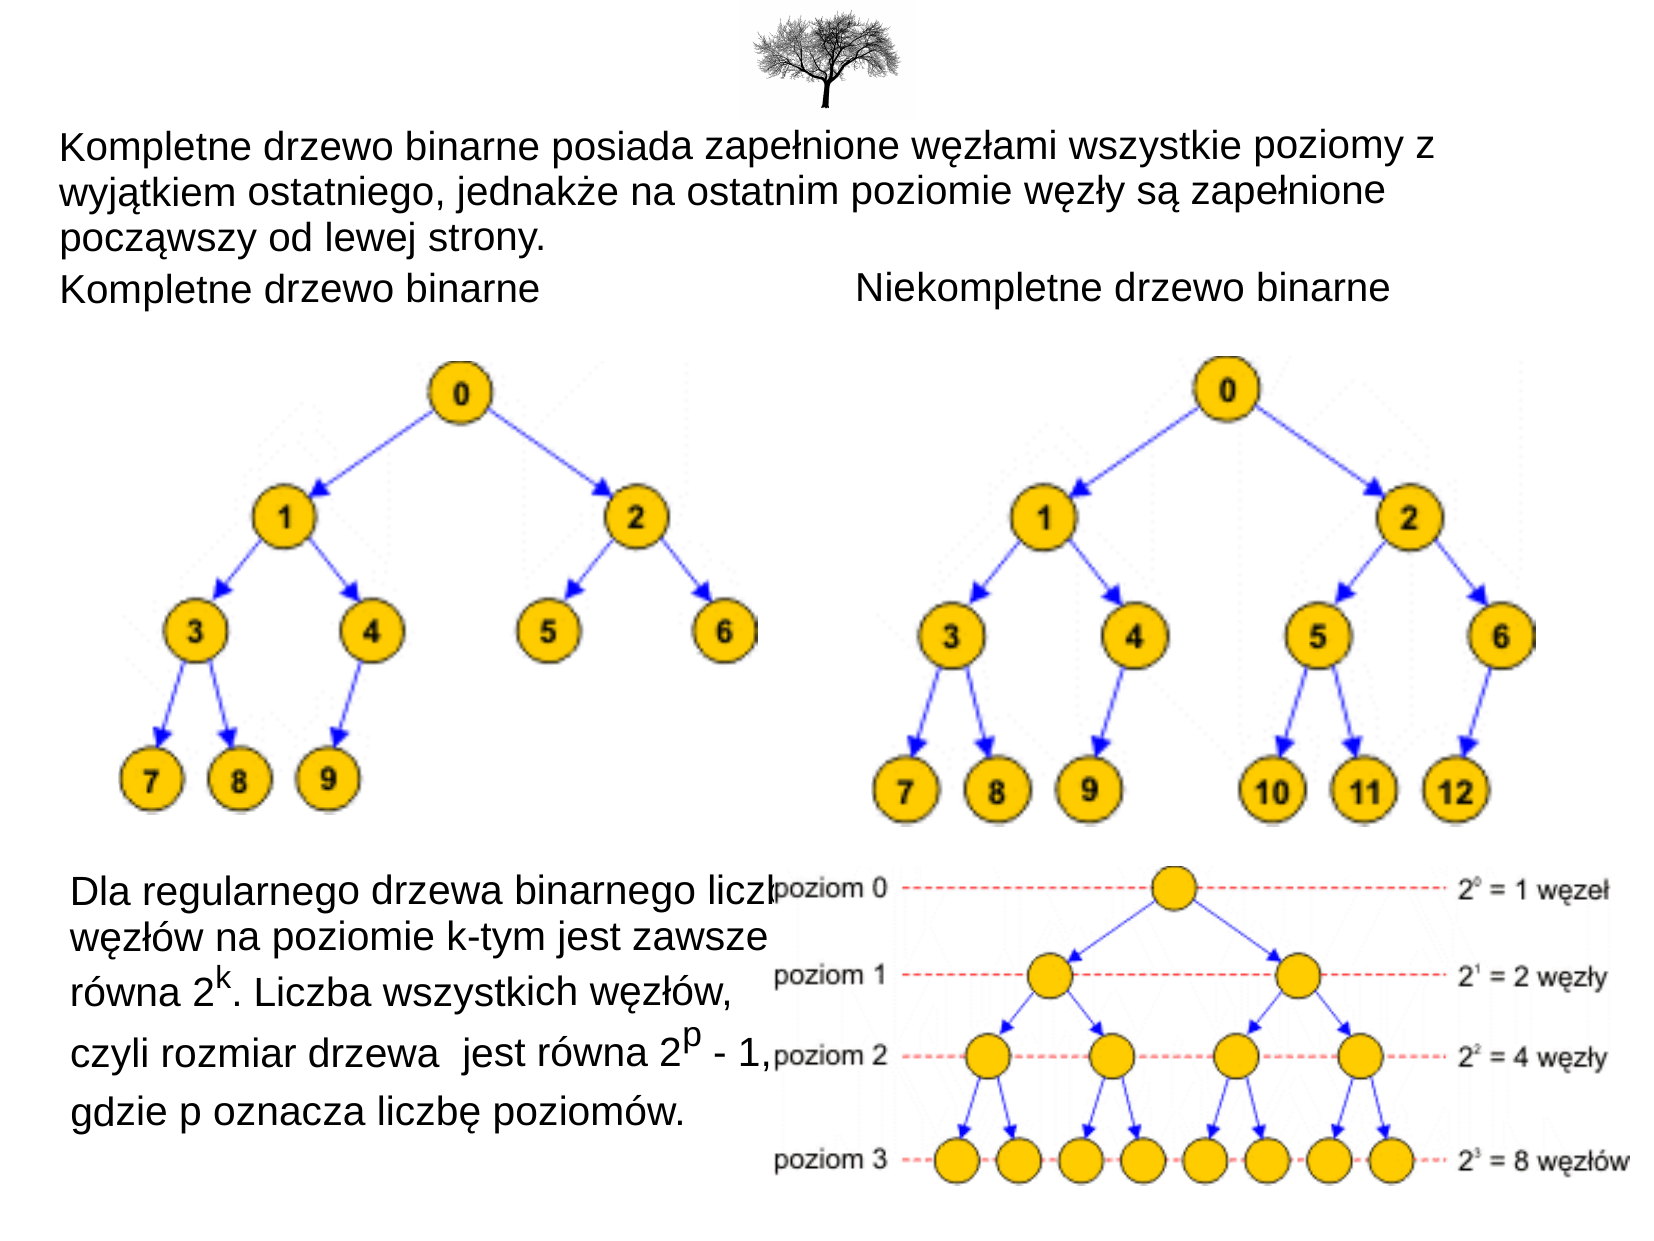

# Kompletne drzewo binarne posiada zapełnione węzłami wszystkie poziomy z wyjątkiem ostatniego, jednakże na ostatnim poziomie węzły są zapełnione począwszy od lewej strony.
Kompletne drzewo binarne Niekompletne drzewo binarne
Dla regularnego drzewa binarnego liczba węzłów na poziomie k-tym jest zawsze równa 2k. Liczba wszystkich węzłów, czyli rozmiar drzewa jest równa 2p - 1, gdzie p oznacza liczbę poziomów.